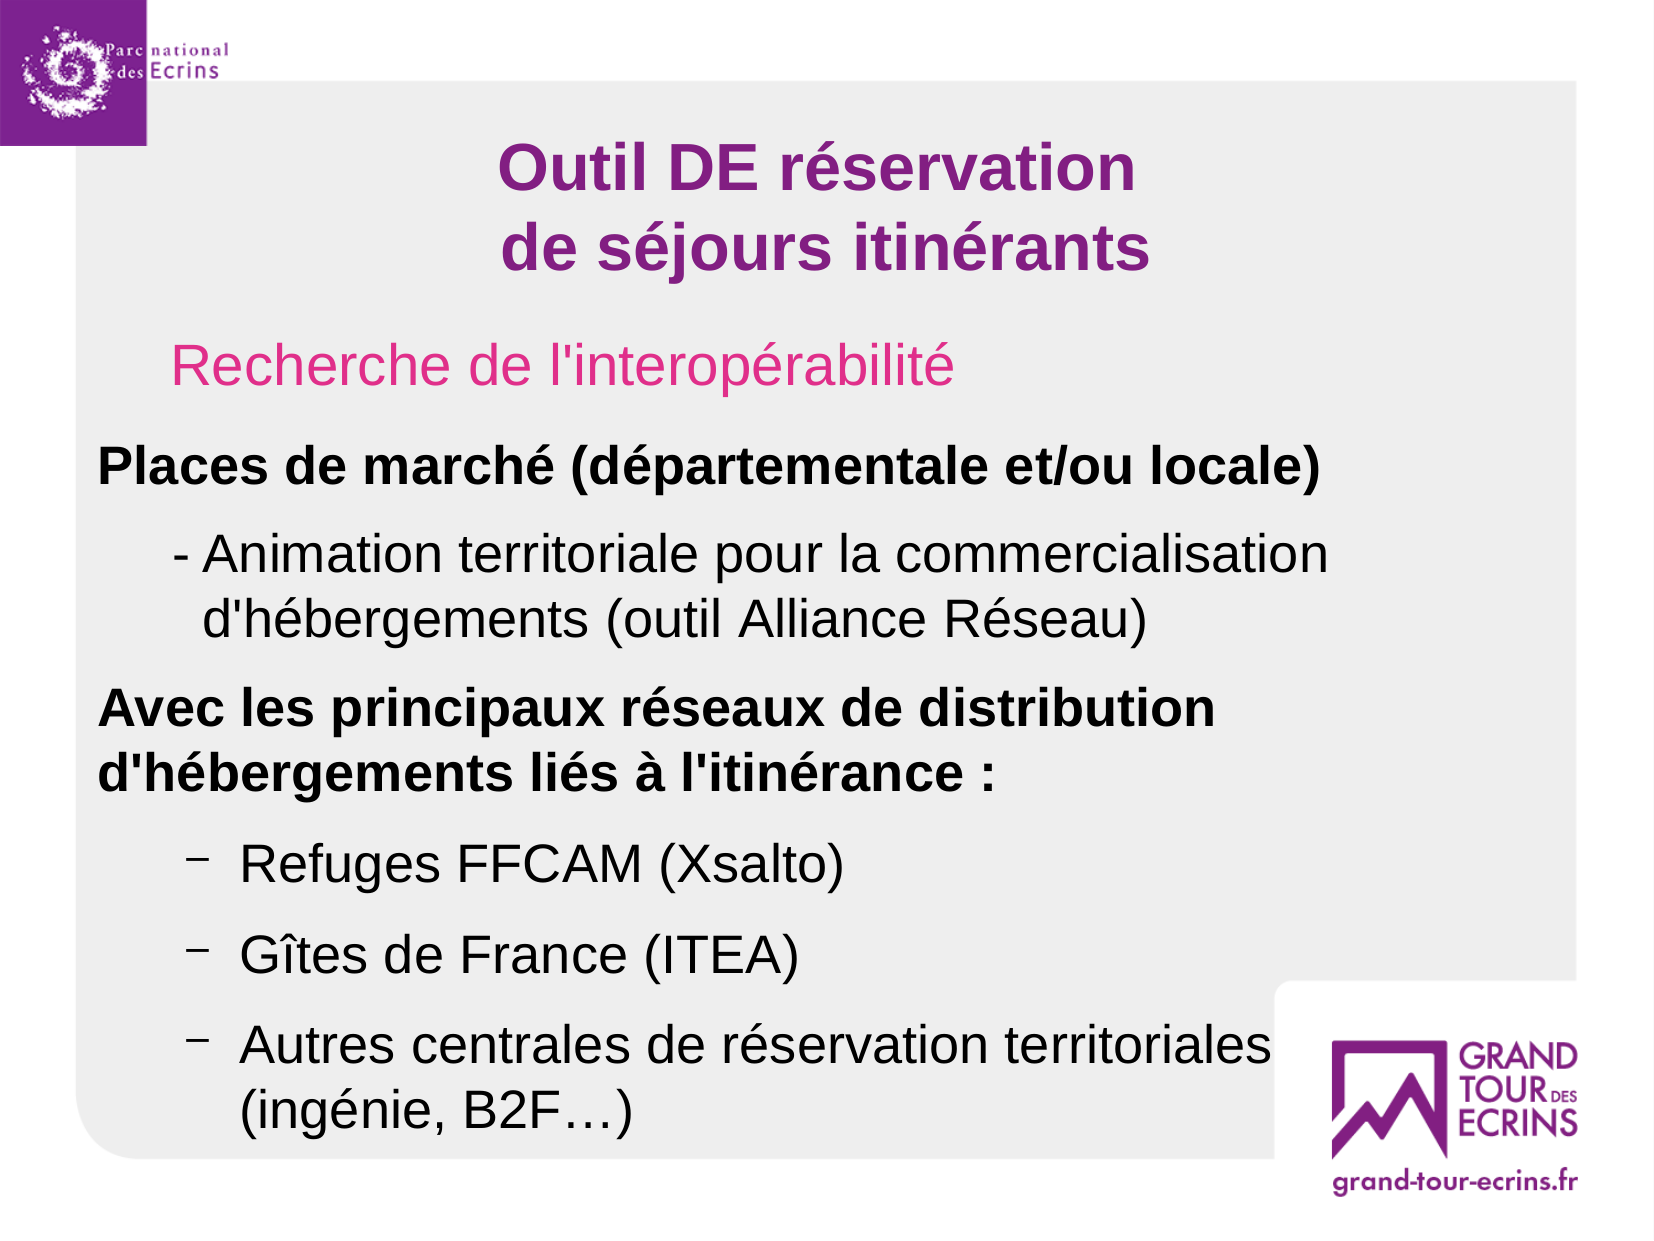

# Outil DE réservation de séjours itinérants
Recherche de l'interopérabilité
Places de marché (départementale et/ou locale)
 - Animation territoriale pour la commercialisation d'hébergements (outil Alliance Réseau)
Avec les principaux réseaux de distribution d'hébergements liés à l'itinérance :
Refuges FFCAM (Xsalto)
Gîtes de France (ITEA)
Autres centrales de réservation territoriales (ingénie, B2F…)